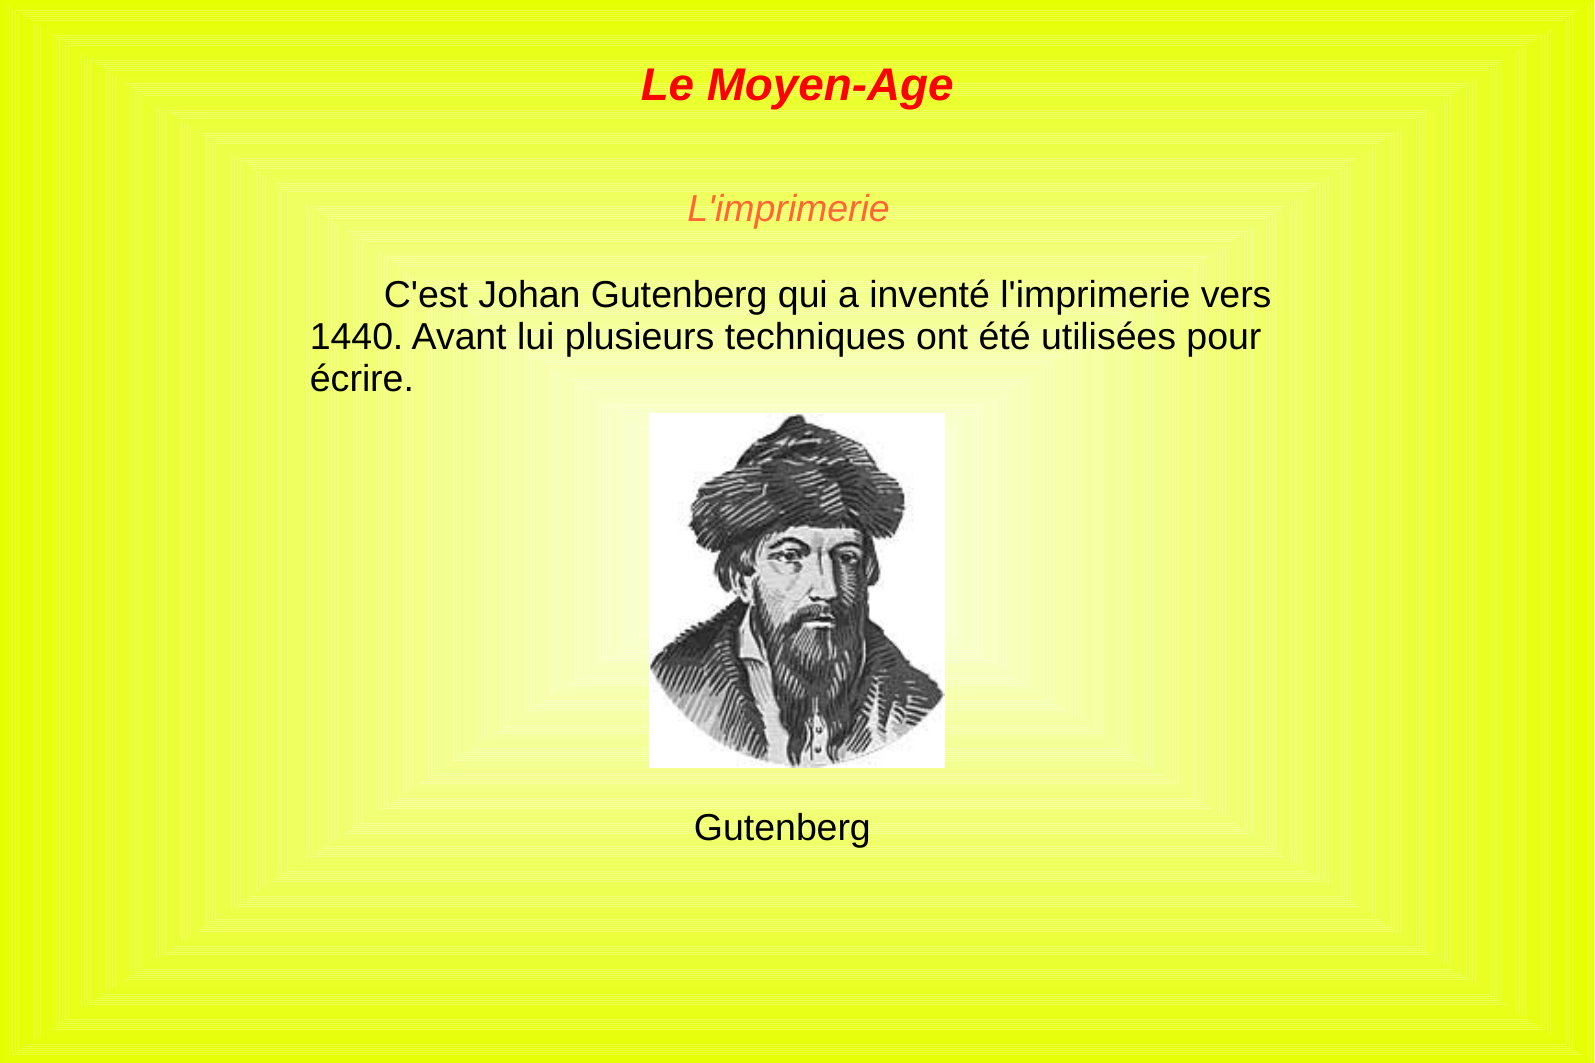

Le Moyen-Age
L'imprimerie
	C'est Johan Gutenberg qui a inventé l'imprimerie vers 1440. Avant lui plusieurs techniques ont été utilisées pour écrire.
Gutenberg